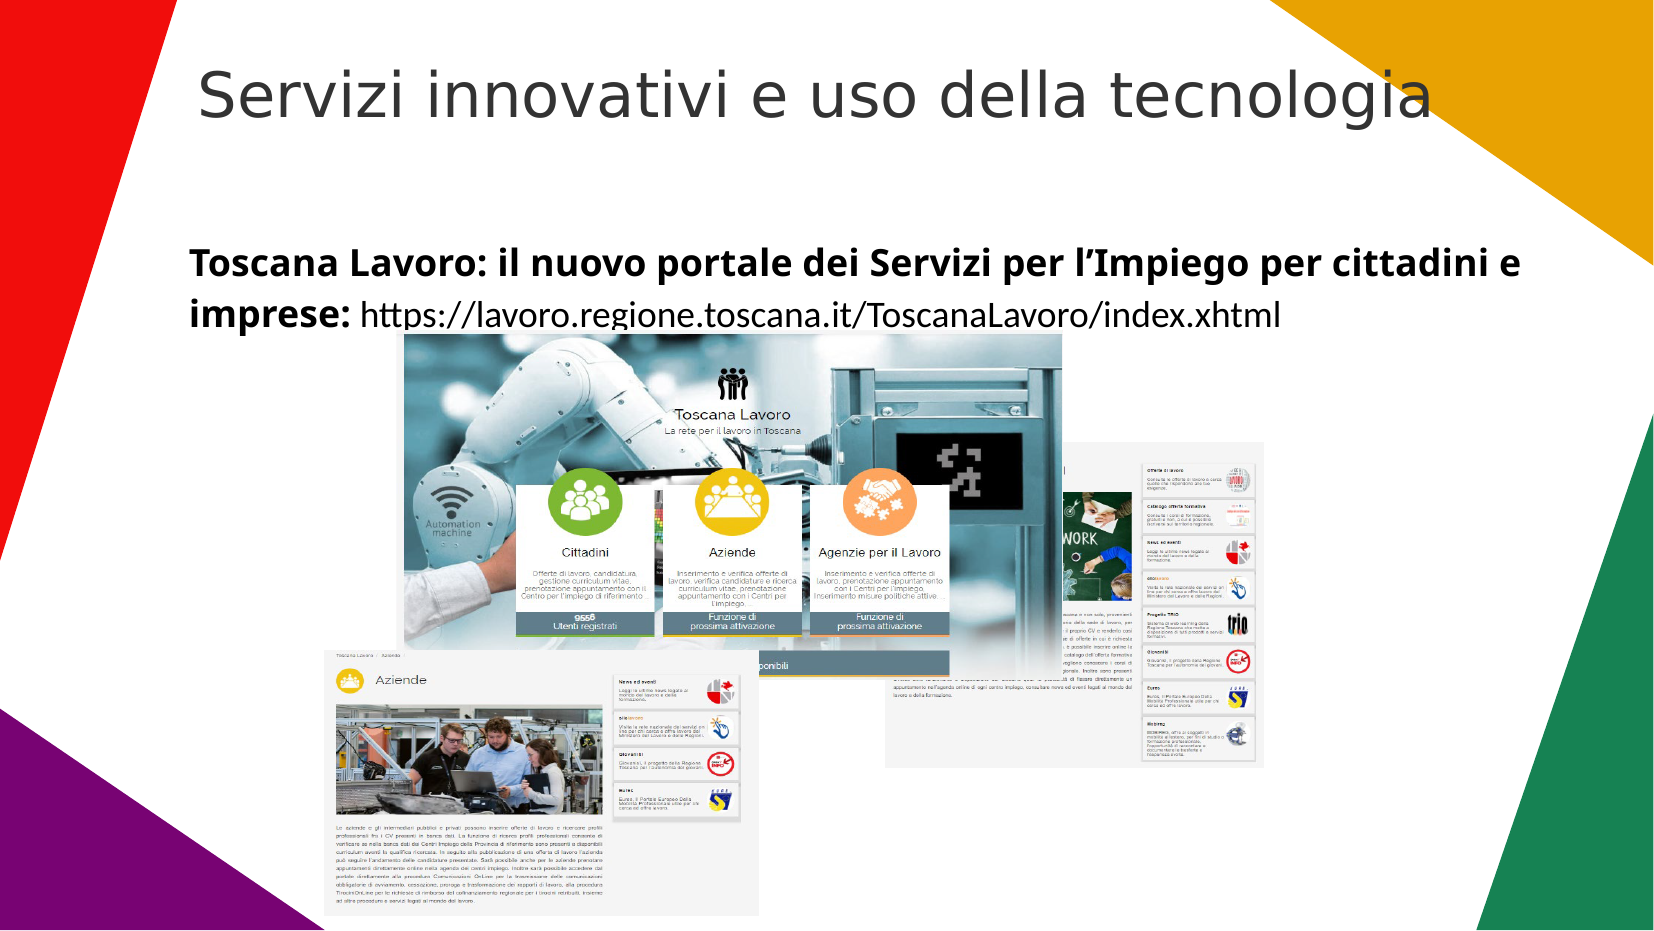

# Servizi innovativi e uso della tecnologia
Toscana Lavoro: il nuovo portale dei Servizi per l’Impiego per cittadini e imprese: https://lavoro.regione.toscana.it/ToscanaLavoro/index.xhtml